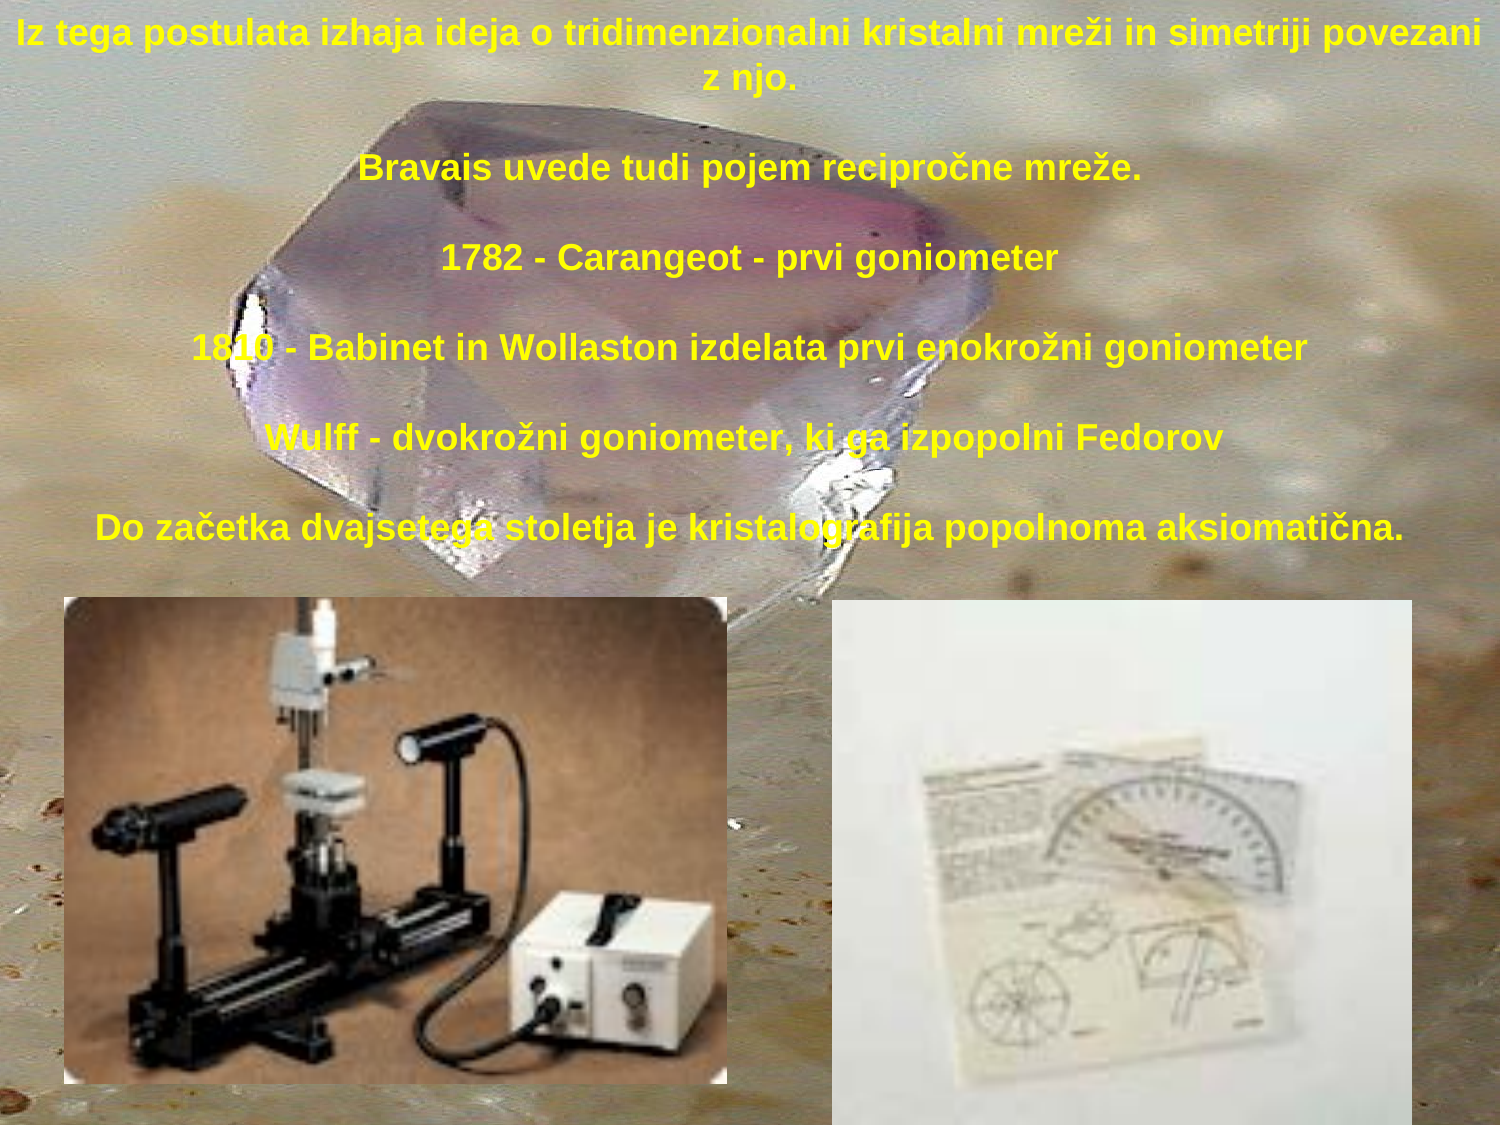

Iz tega postulata izhaja ideja o tridimenzionalni kristalni mreži in simetriji povezani z njo.
Bravais uvede tudi pojem recipročne mreže.
1782 - Carangeot - prvi goniometer
1810 - Babinet in Wollaston izdelata prvi enokrožni goniometer
Wulff - dvokrožni goniometer, ki ga izpopolni Fedorov
Do začetka dvajsetega stoletja je kristalografija popolnoma aksiomatična.